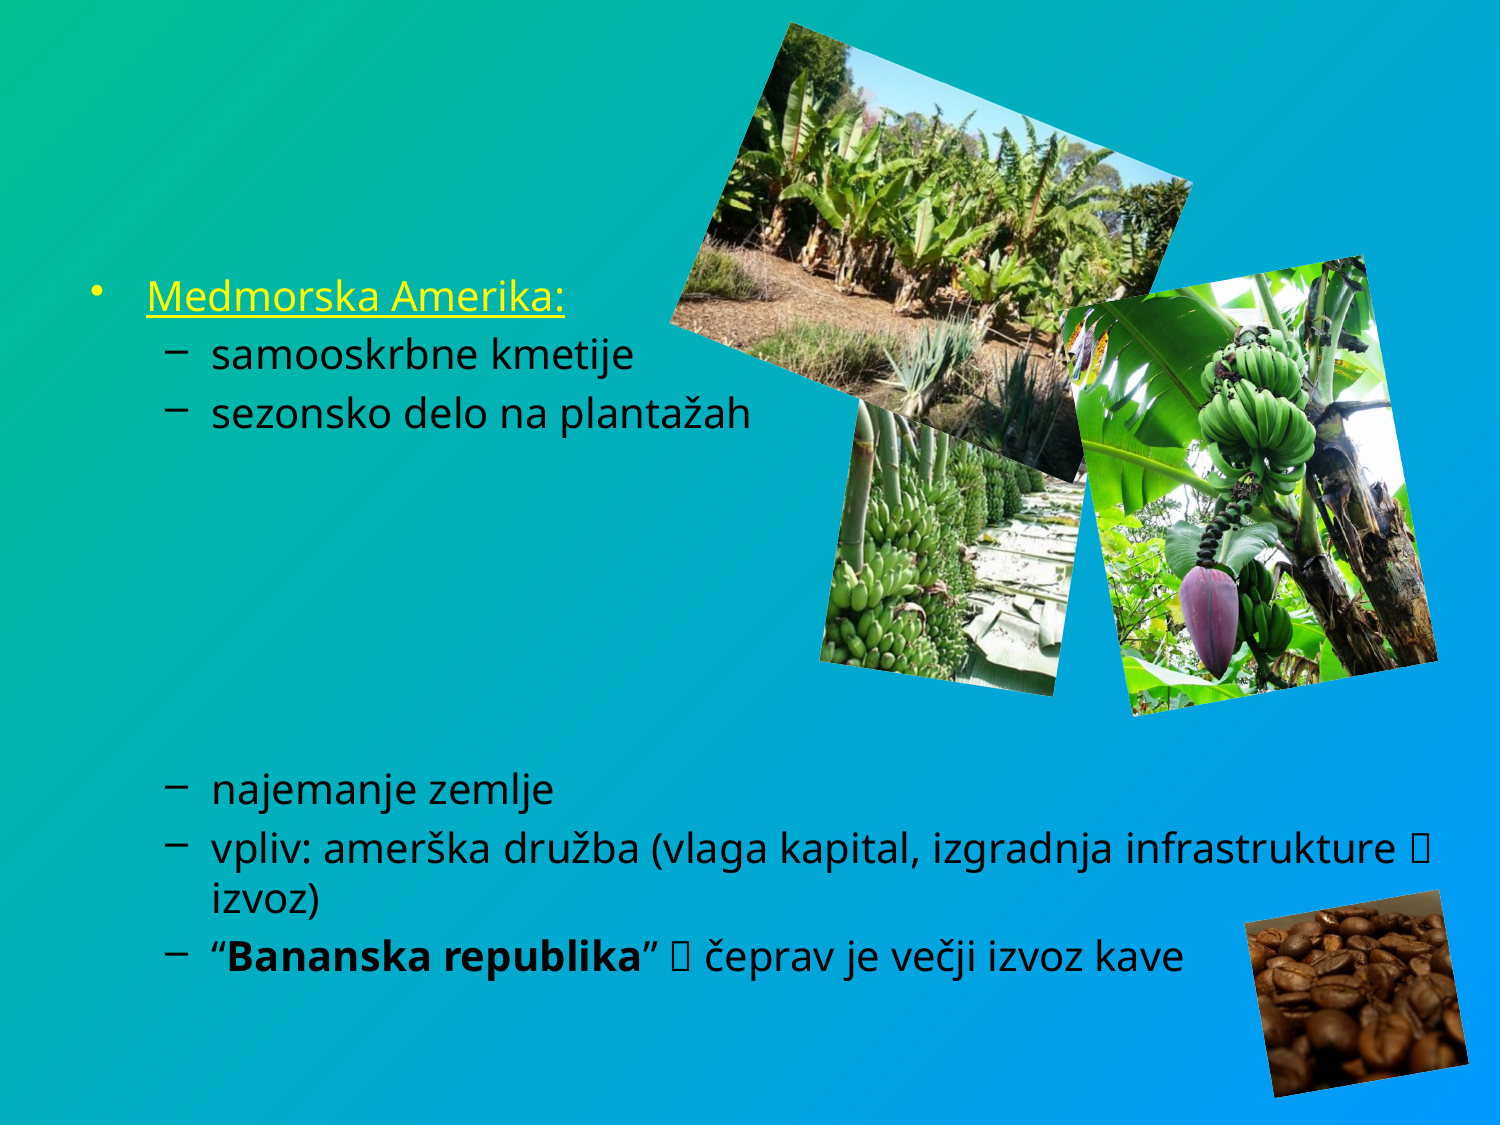

#
Medmorska Amerika:
samooskrbne kmetije
sezonsko delo na plantažah
najemanje zemlje
vpliv: amerška družba (vlaga kapital, izgradnja infrastrukture  izvoz)
“Bananska republika”  čeprav je večji izvoz kave